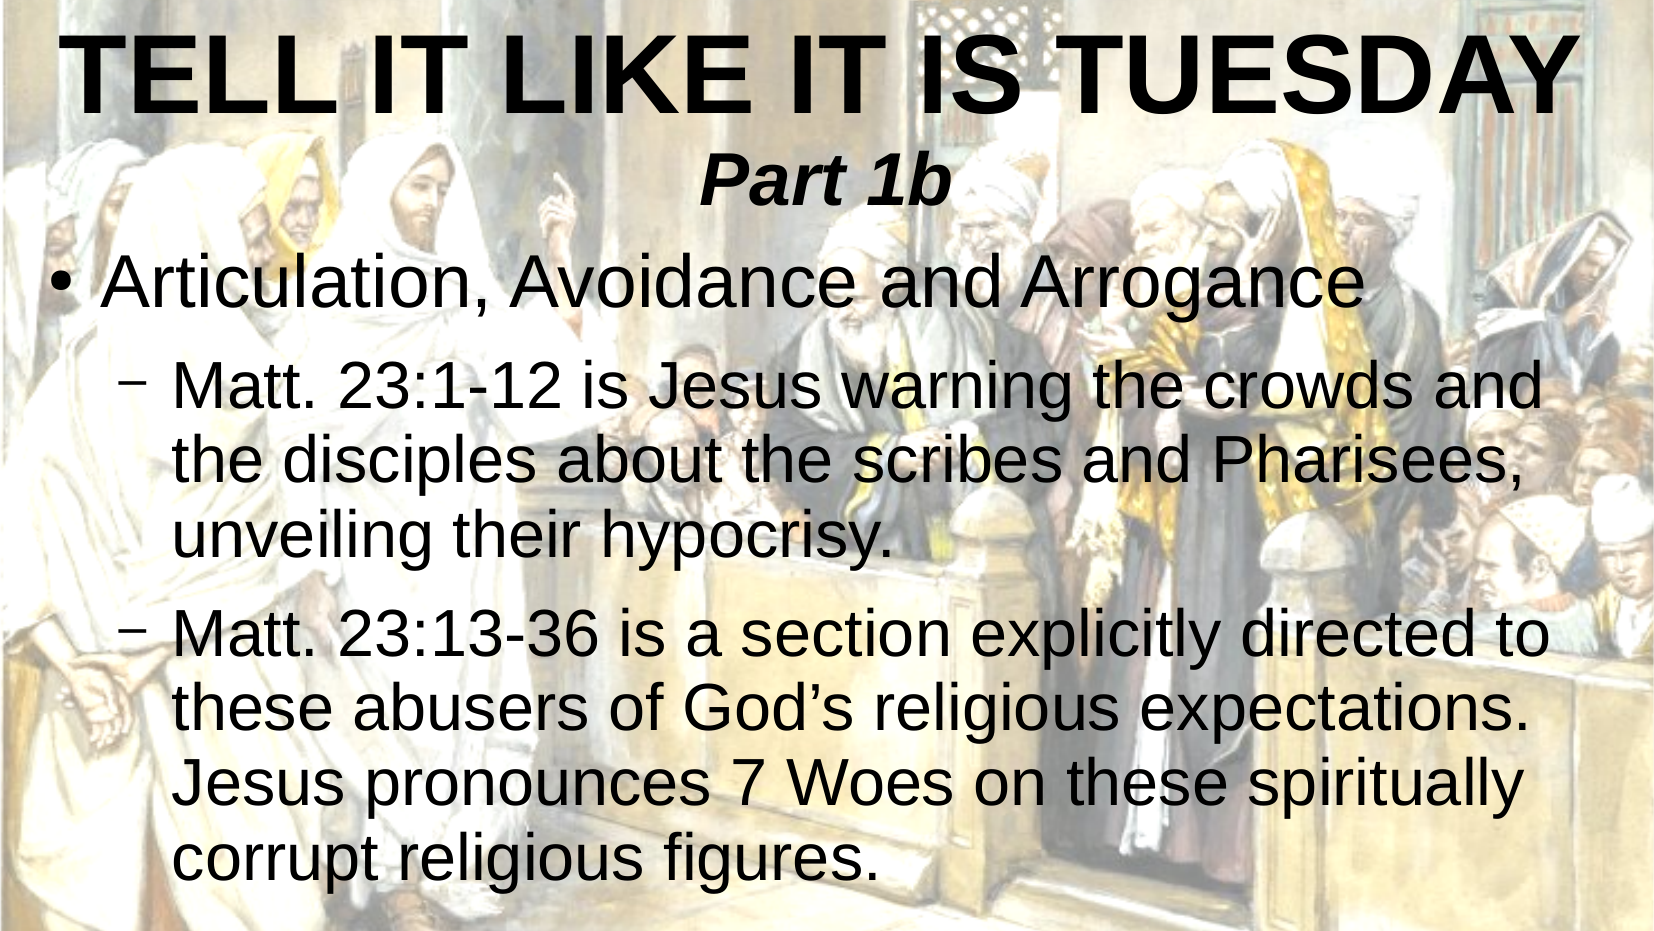

TELL IT LIKE IT IS TUESDAY
Part 1b
# Articulation, Avoidance and Arrogance
Matt. 23:1-12 is Jesus warning the crowds and the disciples about the scribes and Pharisees, unveiling their hypocrisy.
Matt. 23:13-36 is a section explicitly directed to these abusers of God’s religious expectations. Jesus pronounces 7 Woes on these spiritually corrupt religious figures.